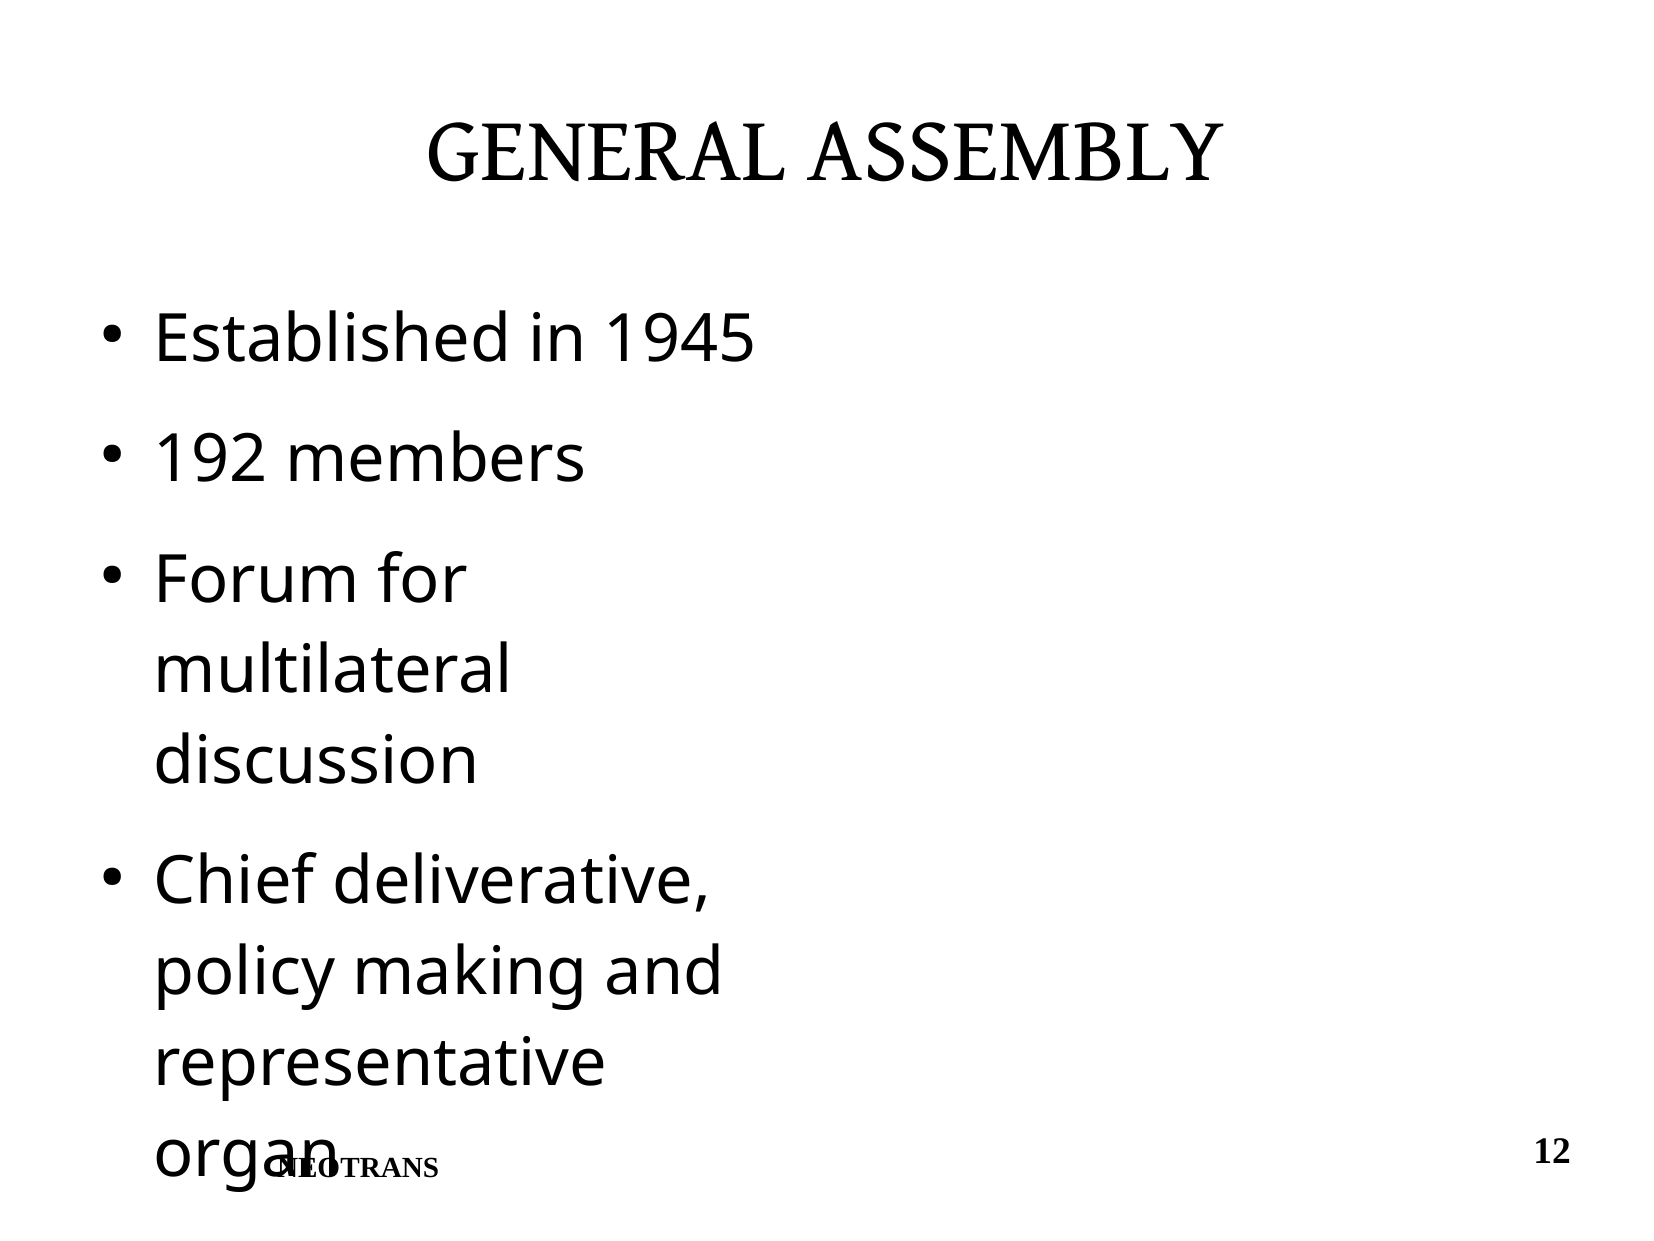

# GENERAL ASSEMBLY
Established in 1945
192 members
Forum for multilateral discussion
Chief deliverative, policy making and representative organ
12
NEOTRANS